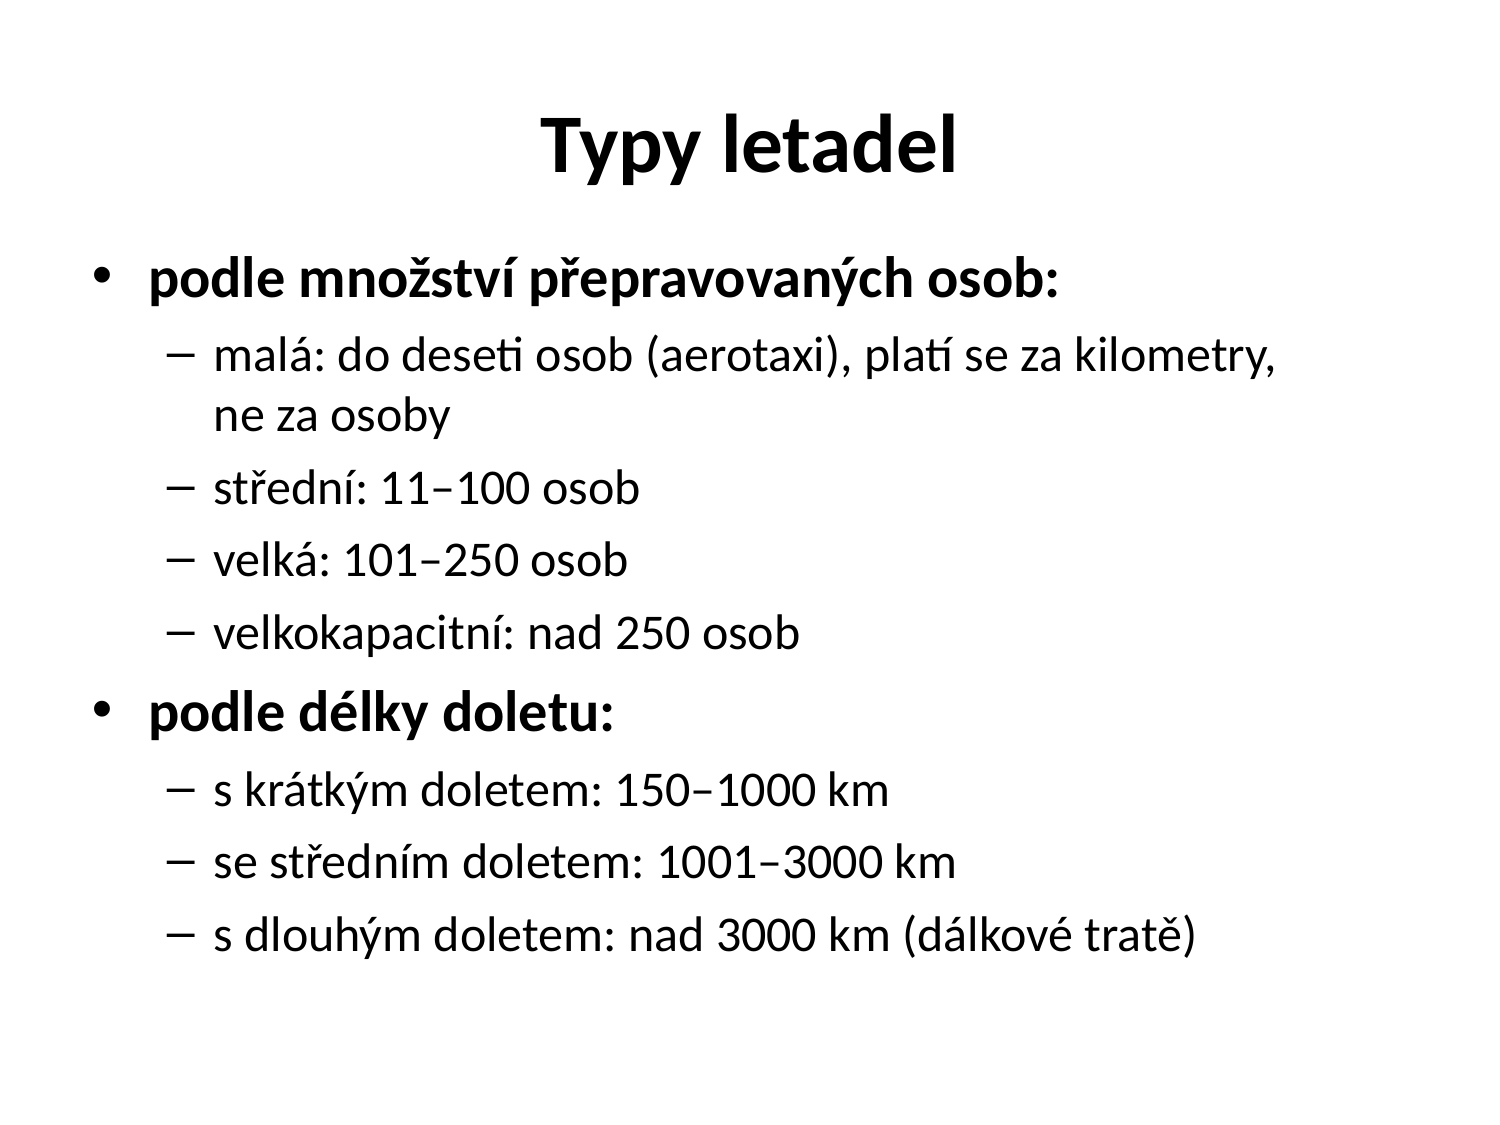

# Typy letadel
podle množství přepravovaných osob:
malá: do deseti osob (aerotaxi), platí se za kilometry,
ne za osoby
střední: 11–100 osob
velká: 101–250 osob
velkokapacitní: nad 250 osob
podle délky doletu:
s krátkým doletem: 150–1000 km
se středním doletem: 1001–3000 km
s dlouhým doletem: nad 3000 km (dálkové tratě)